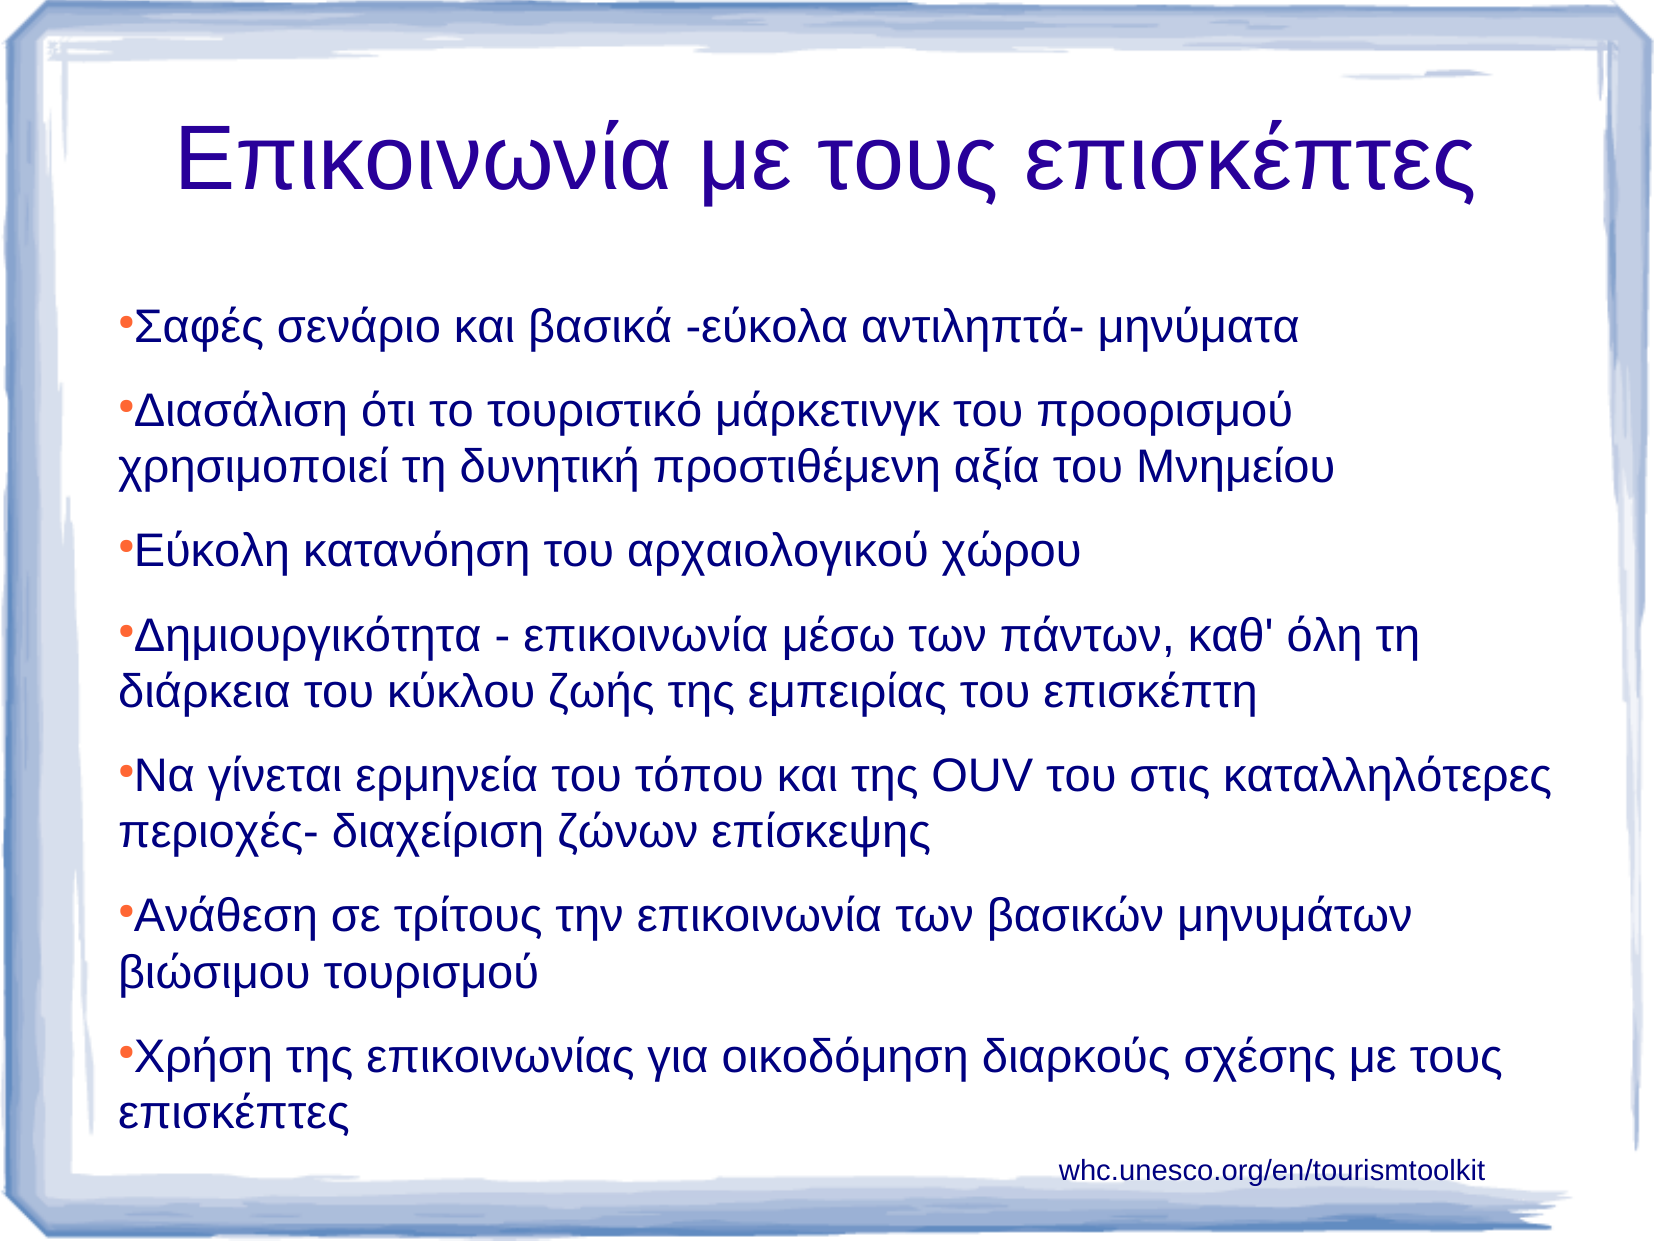

# Επικοινωνία με τους επισκέπτες
Σαφές σενάριο και βασικά -εύκολα αντιληπτά- μηνύματα
Διασάλιση ότι το τουριστικό μάρκετινγκ του προορισμού χρησιμοποιεί τη δυνητική προστιθέμενη αξία του Μνημείου
Εύκολη κατανόηση του αρχαιολογικού χώρου
Δημιουργικότητα - επικοινωνία μέσω των πάντων, καθ' όλη τη διάρκεια του κύκλου ζωής της εμπειρίας του επισκέπτη
Να γίνεται ερμηνεία του τόπου και της OUV του στις καταλληλότερες περιοχές- διαχείριση ζώνων επίσκεψης
Ανάθεση σε τρίτους την επικοινωνία των βασικών μηνυμάτων βιώσιμου τουρισμού
Χρήση της επικοινωνίας για οικοδόμηση διαρκούς σχέσης με τους επισκέπτες
whc.unesco.org/en/tourismtoolkit